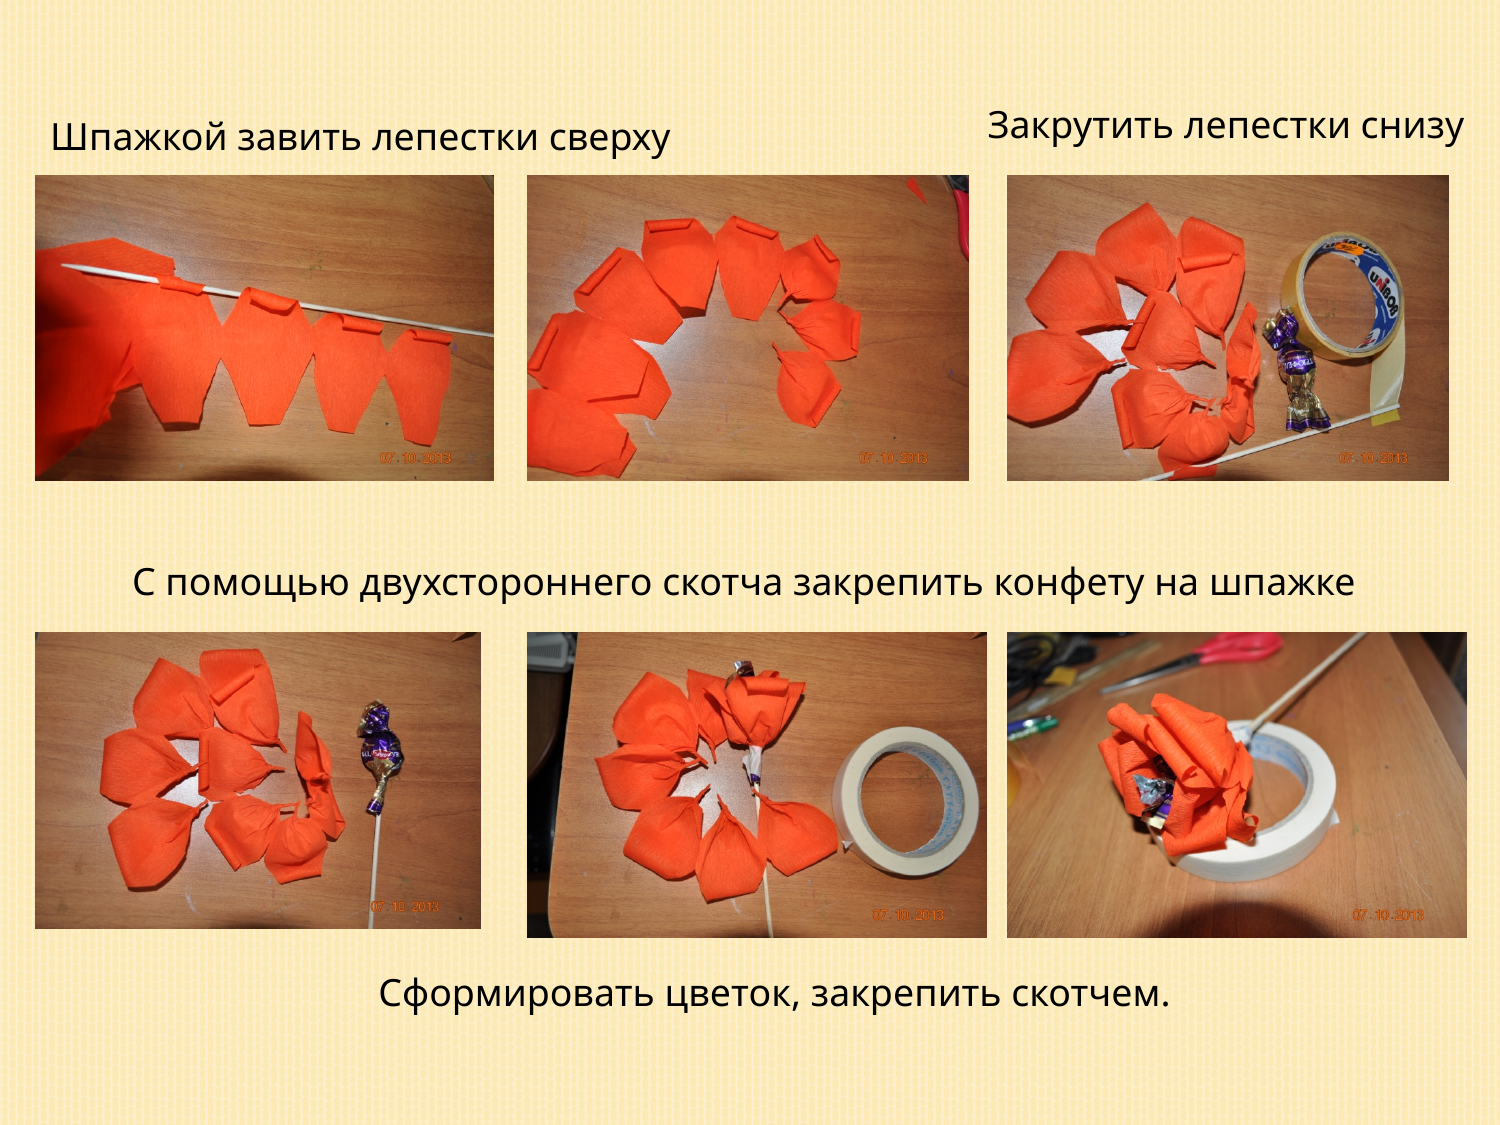

Закрутить лепестки снизу
Шпажкой завить лепестки сверху
С помощью двухстороннего скотча закрепить конфету на шпажке
Сформировать цветок, закрепить скотчем.